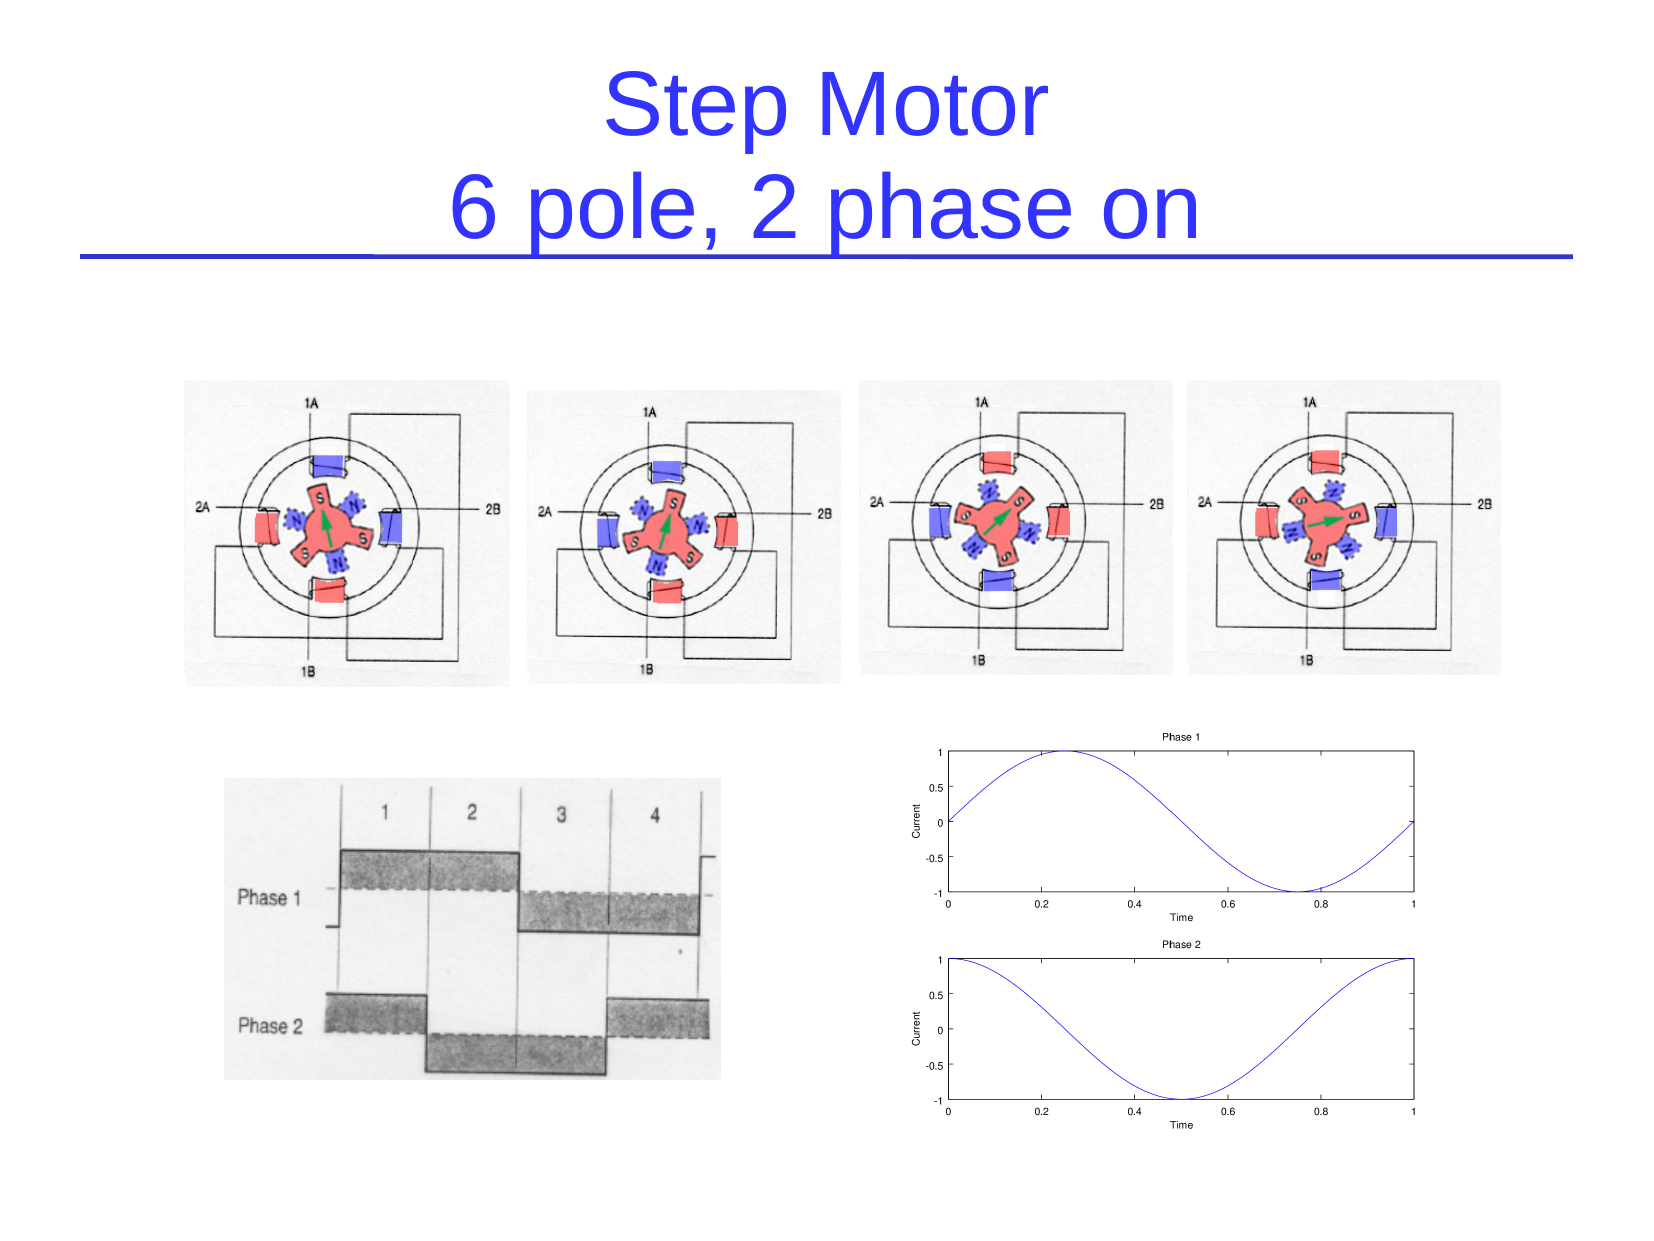

# Step Motor 6 pole, 2 phase on